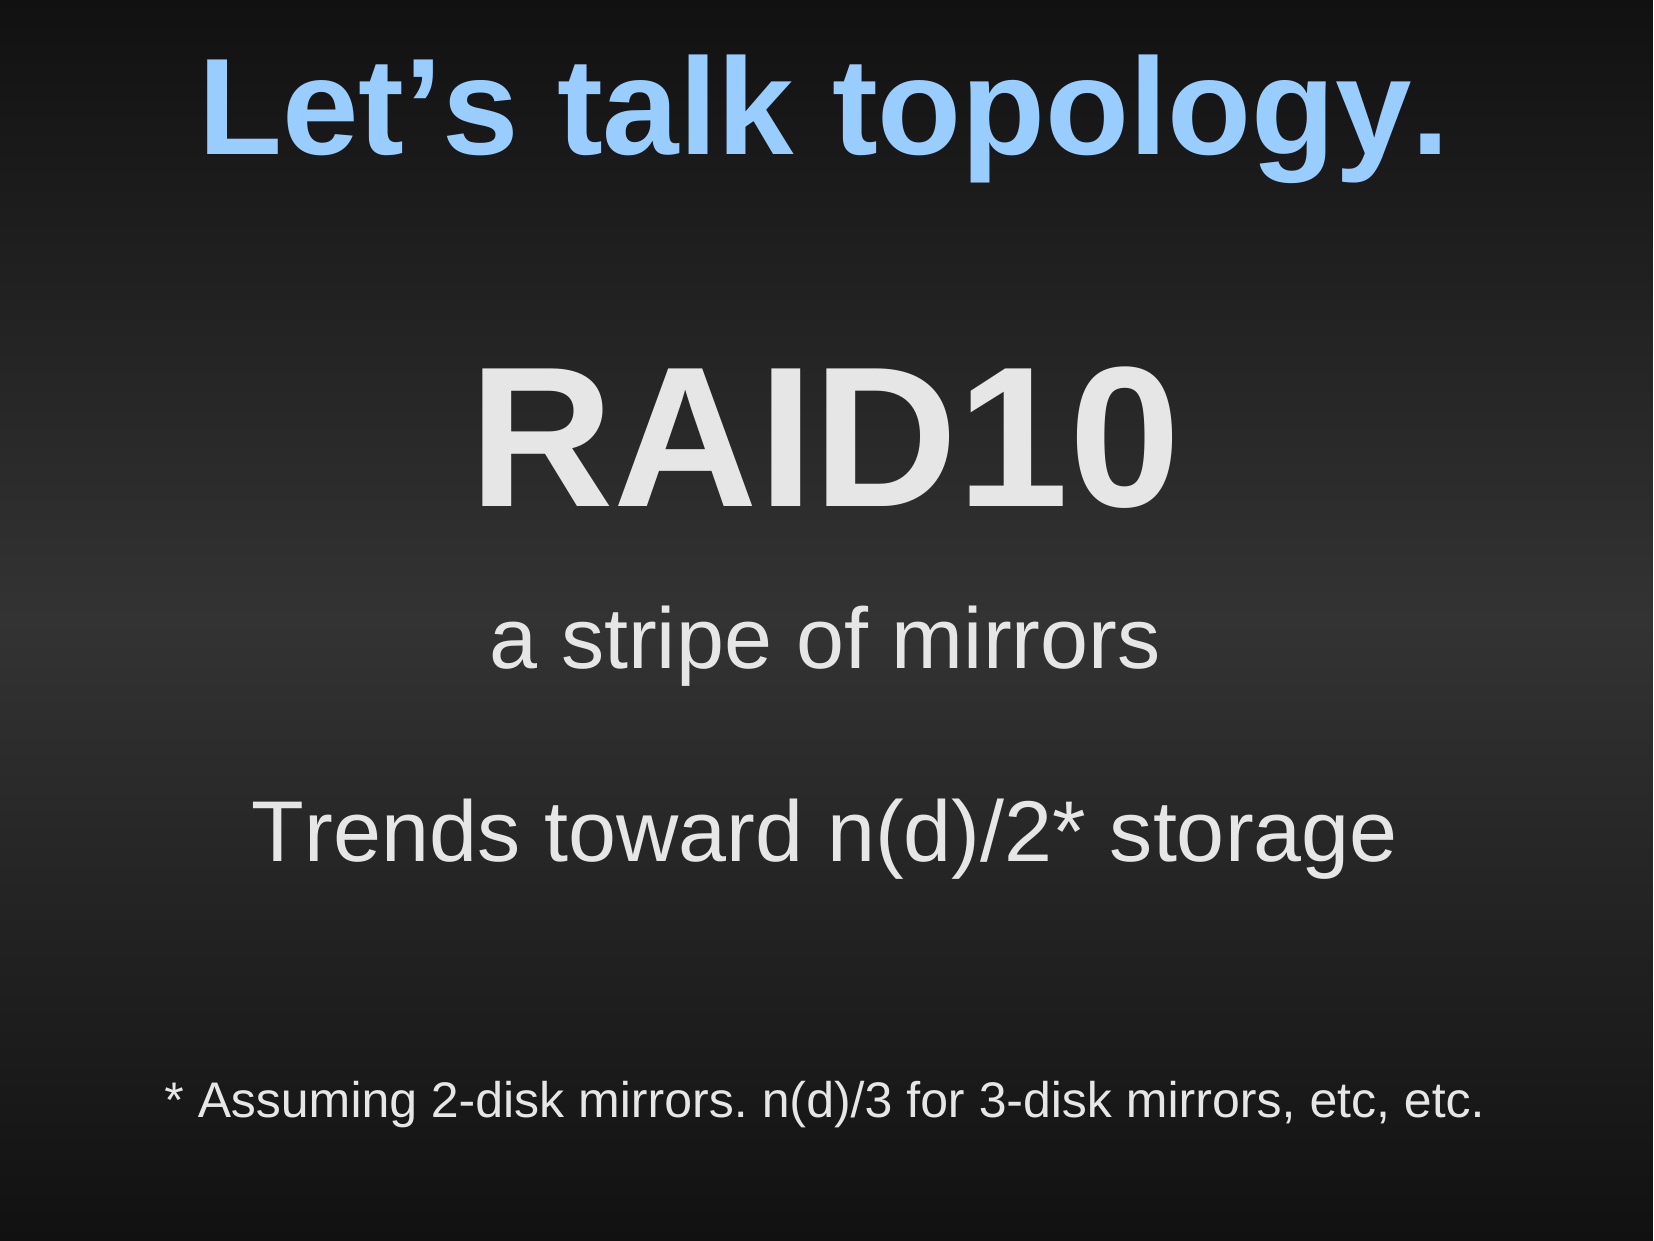

# Let’s talk topology.
RAID10
a stripe of mirrors
Trends toward n(d)/2* storage
* Assuming 2-disk mirrors. n(d)/3 for 3-disk mirrors, etc, etc.